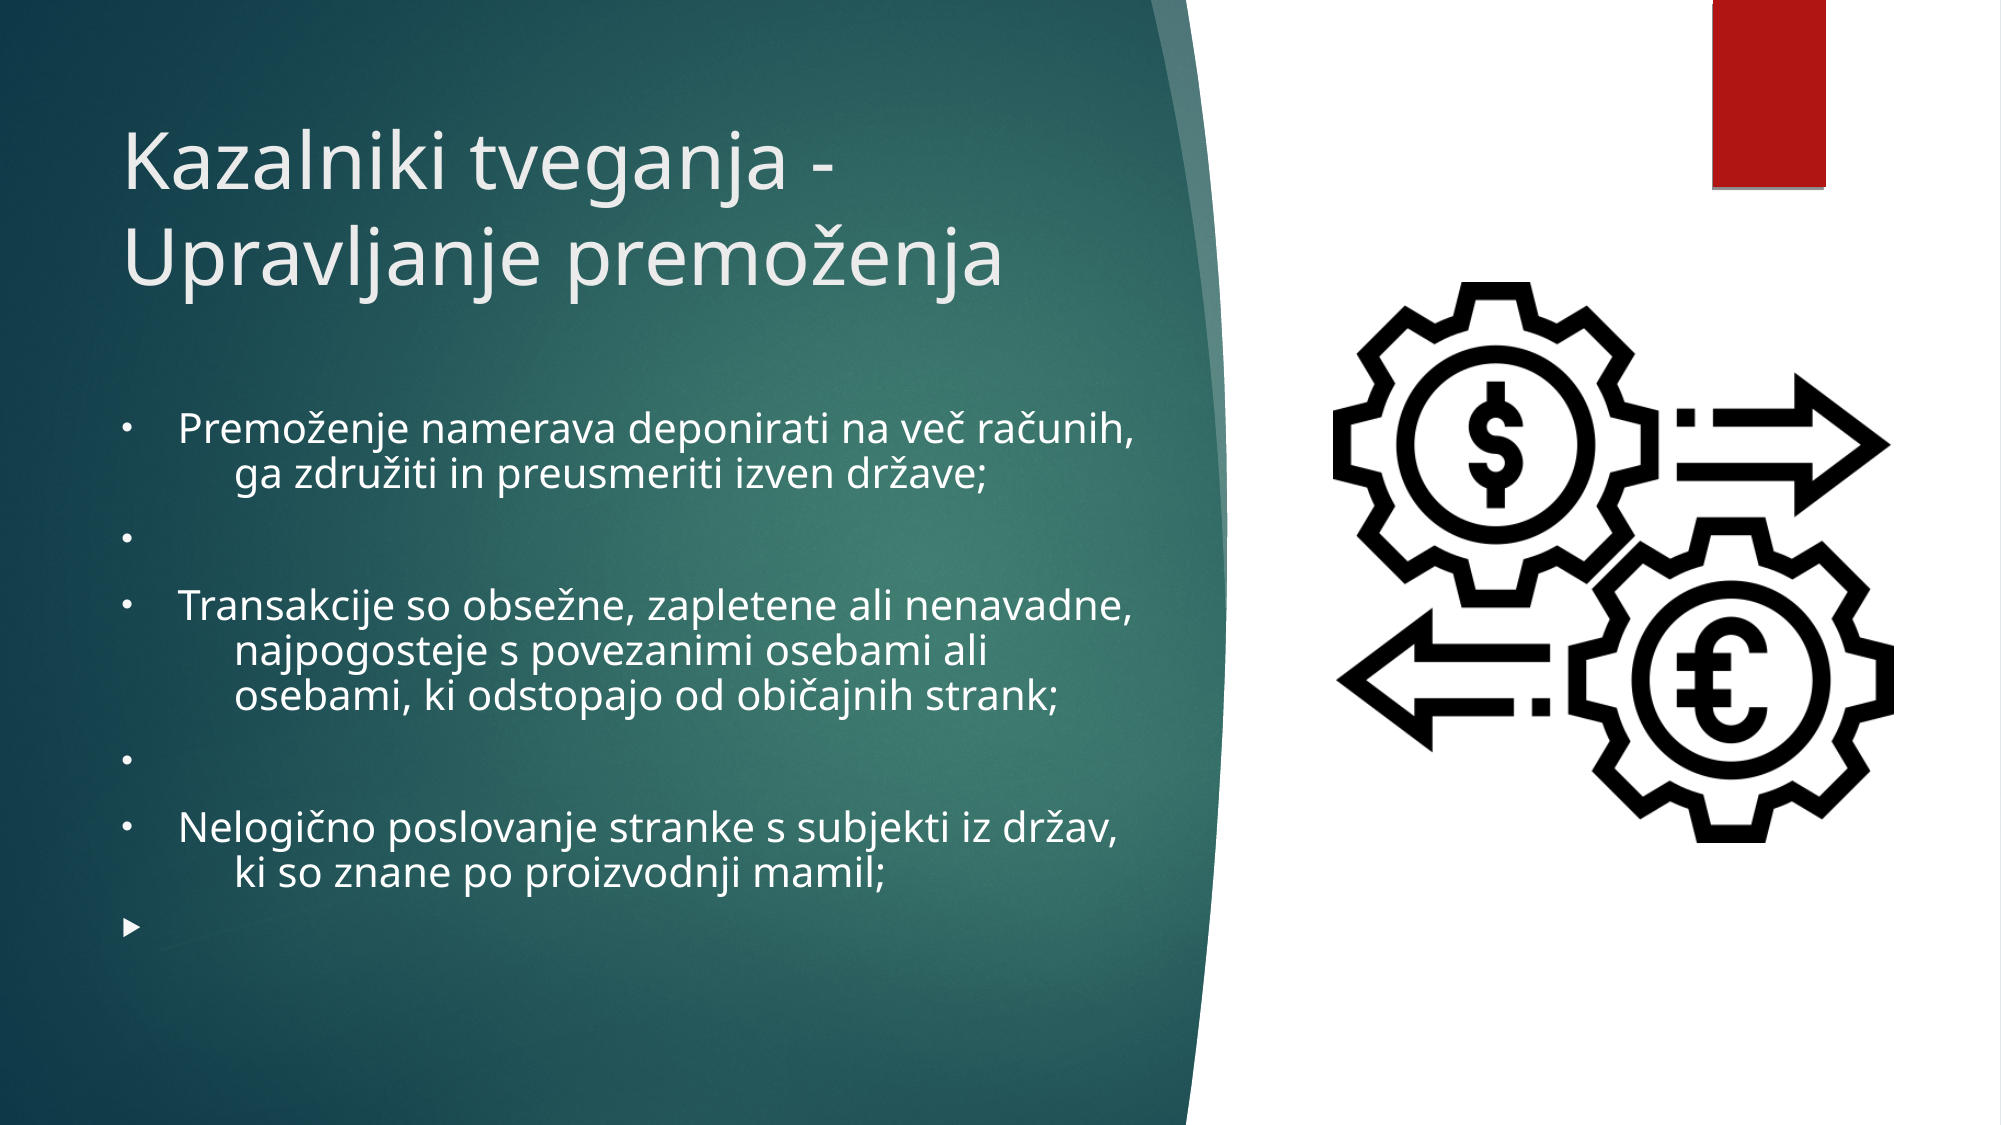

# Kazalniki tveganja - Upravljanje premoženja
Premoženje namerava deponirati na več računih, ga združiti in preusmeriti izven države;
Transakcije so obsežne, zapletene ali nenavadne, najpogosteje s povezanimi osebami ali osebami, ki odstopajo od običajnih strank;
Nelogično poslovanje stranke s subjekti iz držav, ki so znane po proizvodnji mamil;